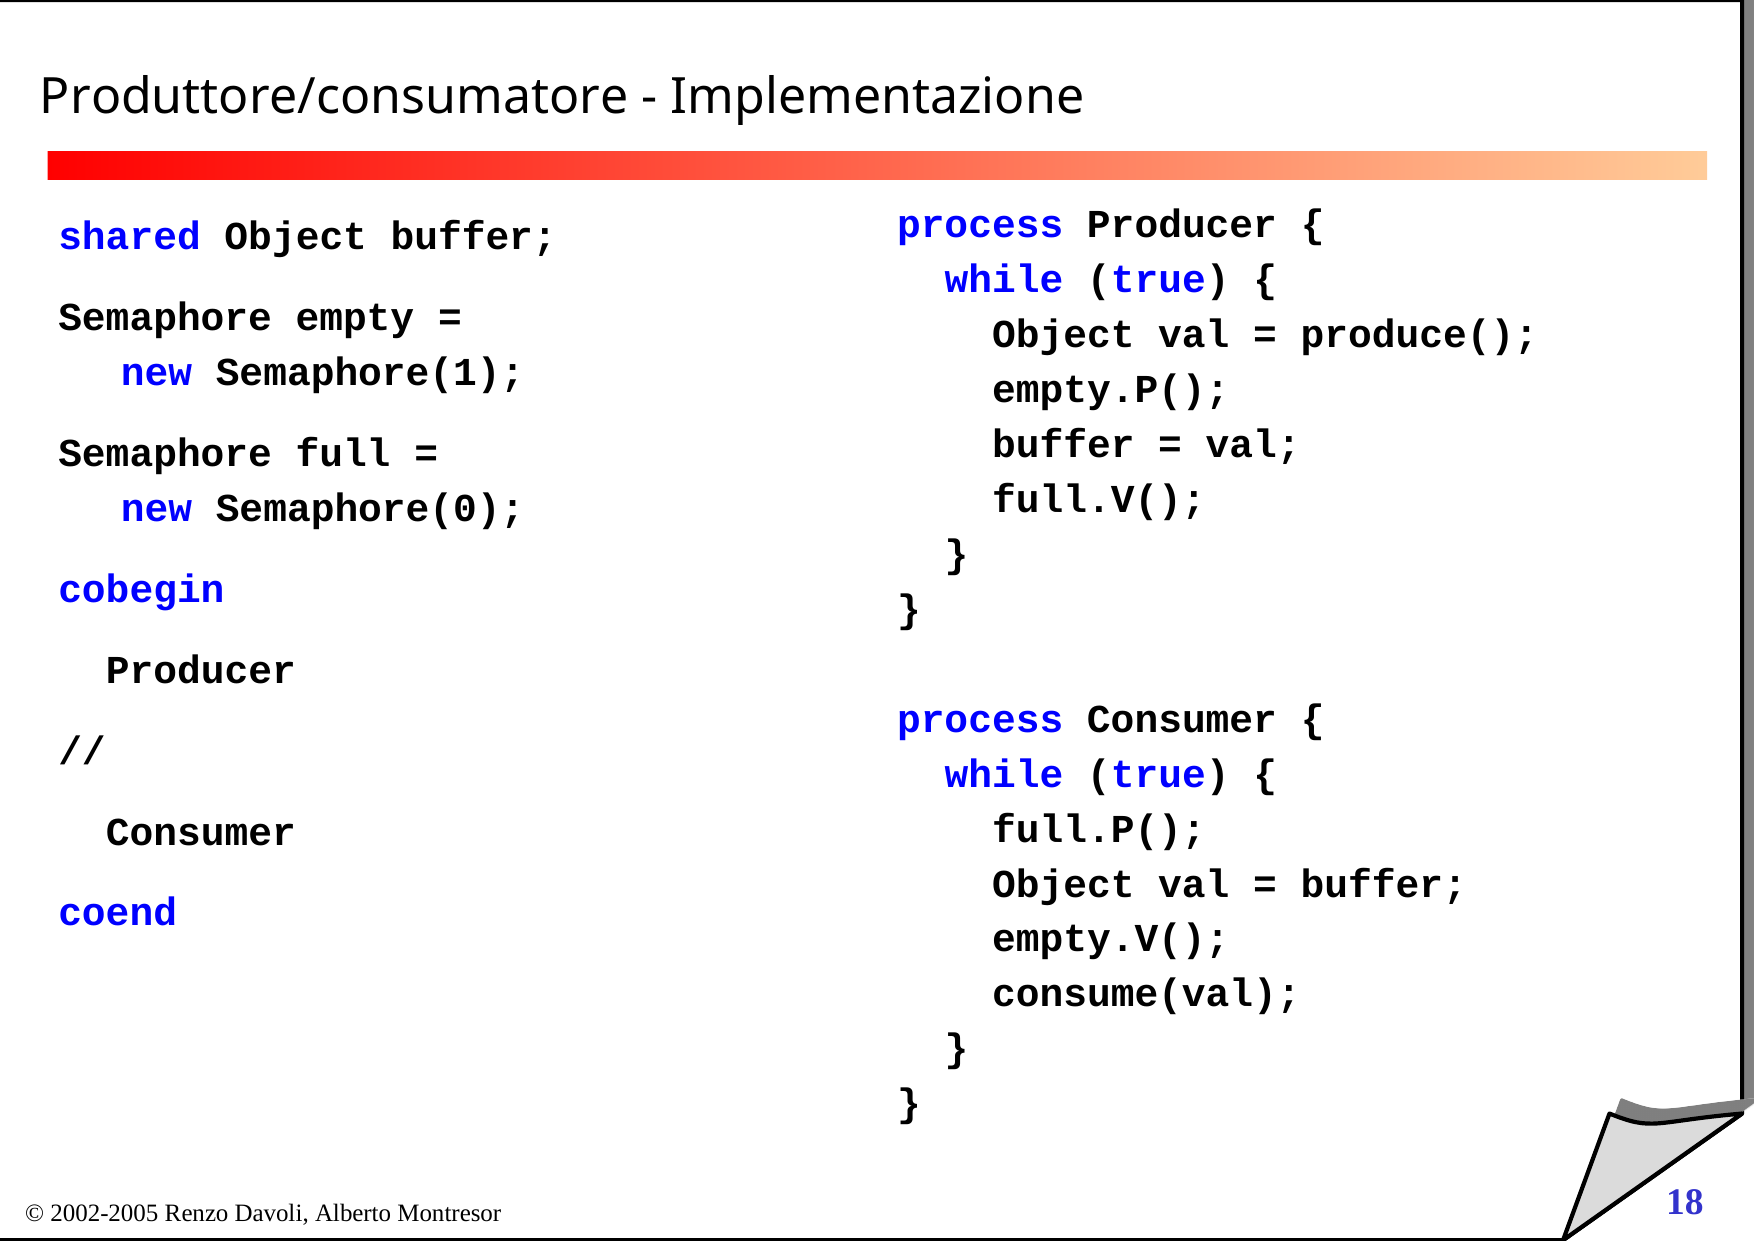

# Produttore/consumatore - Implementazione
process Producer {
 while (true) {
 Object val = produce();
 empty.P();
 buffer = val;
 full.V();
 }
}
process Consumer {
 while (true) {
 full.P();
 Object val = buffer;
 empty.V();
 consume(val);
 }
}
shared Object buffer;
Semaphore empty =
new Semaphore(1);
Semaphore full =
new Semaphore(0);
cobegin
 Producer
//
 Consumer
coend